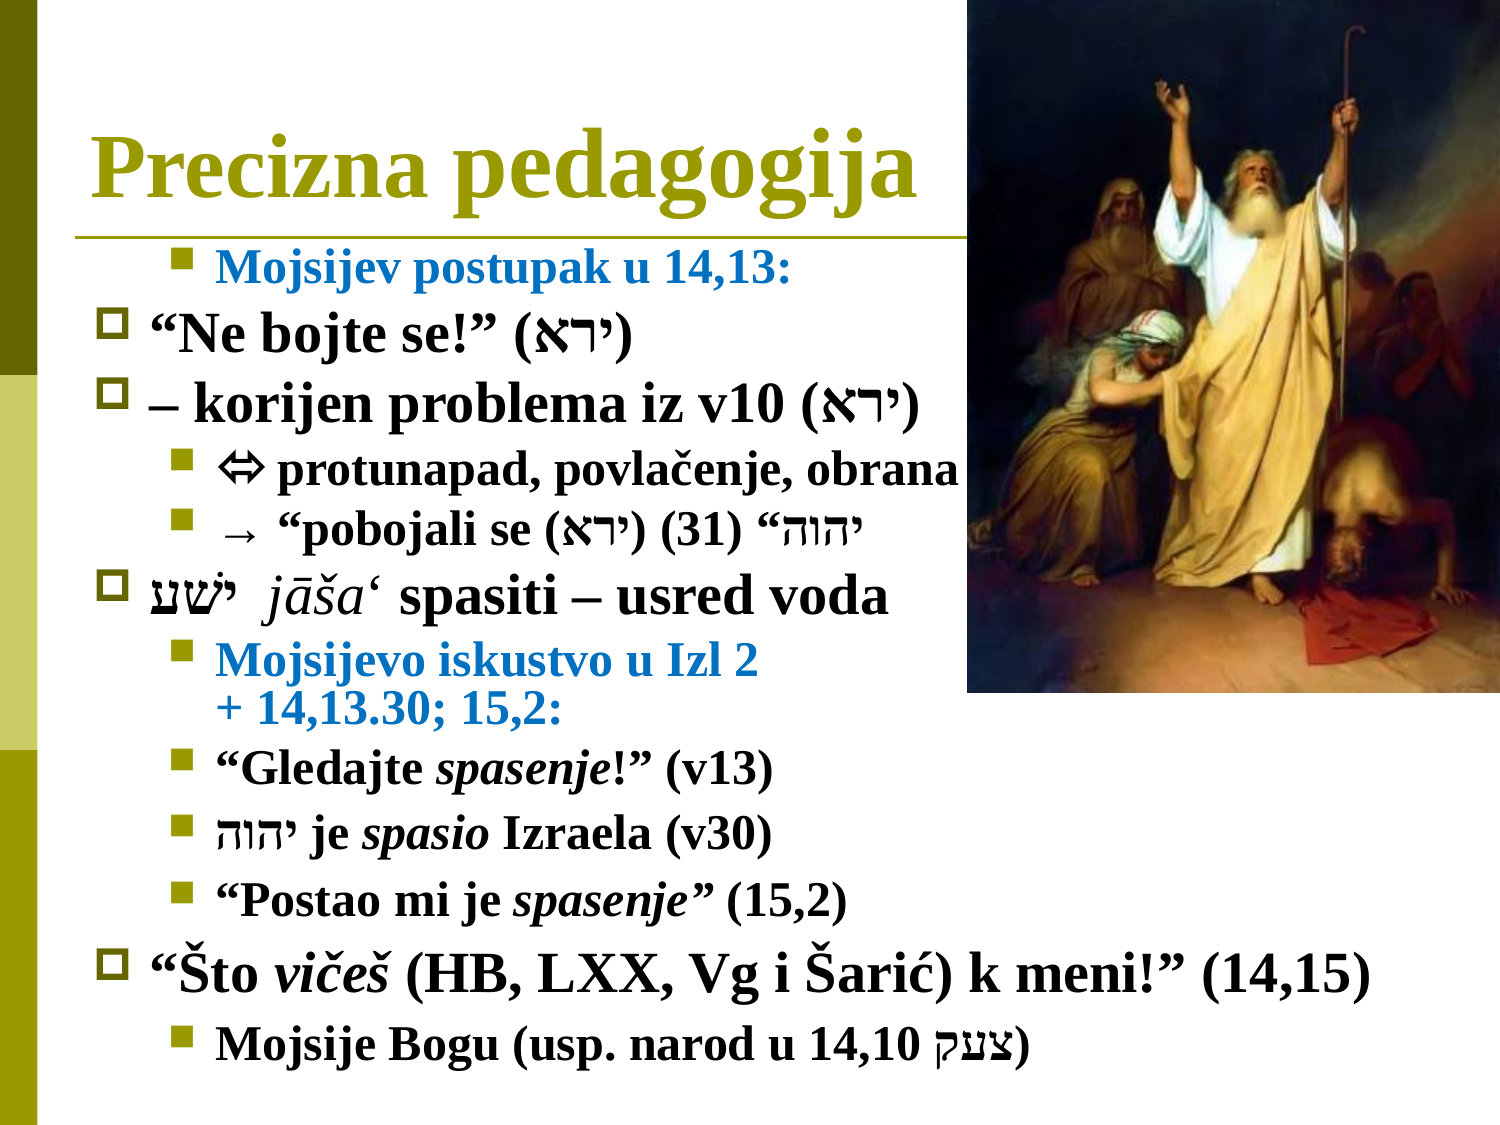

# Precizna pedagogija
Mojsijev postupak u 14,13:
“Ne bojte se!” (ירא)
– korijen problema iz v10 (ירא)
 protunapad, povlačenje, obrana
→ “pobojali se (ירא) יהוה“ (31)
ישׁע jāša‘ spasiti – usred voda
Mojsijevo iskustvo u Izl 2
+ 14,13.30; 15,2:
“Gledajte spasenje!” (v13)
יהוה je spasio Izraela (v30)
“Postao mi je spasenje” (15,2)
“Što vičeš (HB, LXX, Vg i Šarić) k meni!” (14,15)
Mojsije Bogu (usp. narod u 14,10 צעק)